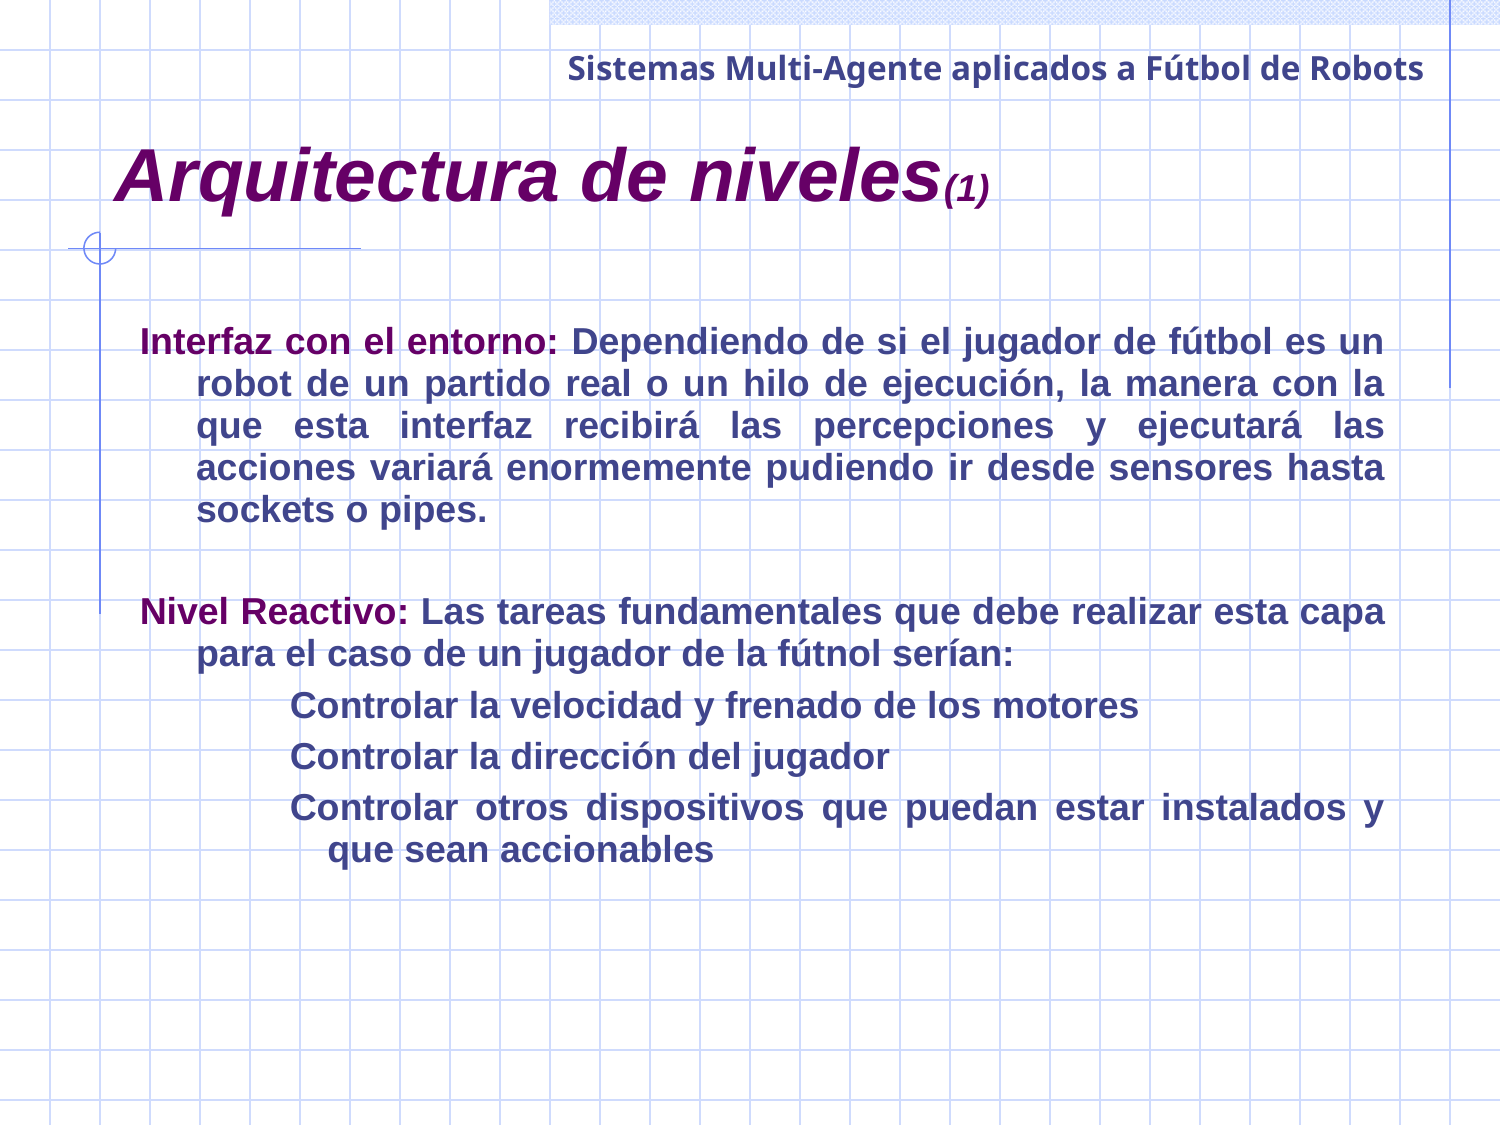

Sistemas Multi-Agente aplicados a Fútbol de Robots
# Arquitectura de niveles(1)
Interfaz con el entorno: Dependiendo de si el jugador de fútbol es un robot de un partido real o un hilo de ejecución, la manera con la que esta interfaz recibirá las percepciones y ejecutará las acciones variará enormemente pudiendo ir desde sensores hasta sockets o pipes.
Nivel Reactivo: Las tareas fundamentales que debe realizar esta capa para el caso de un jugador de la fútnol serían:
Controlar la velocidad y frenado de los motores
Controlar la dirección del jugador
Controlar otros dispositivos que puedan estar instalados y que sean accionables